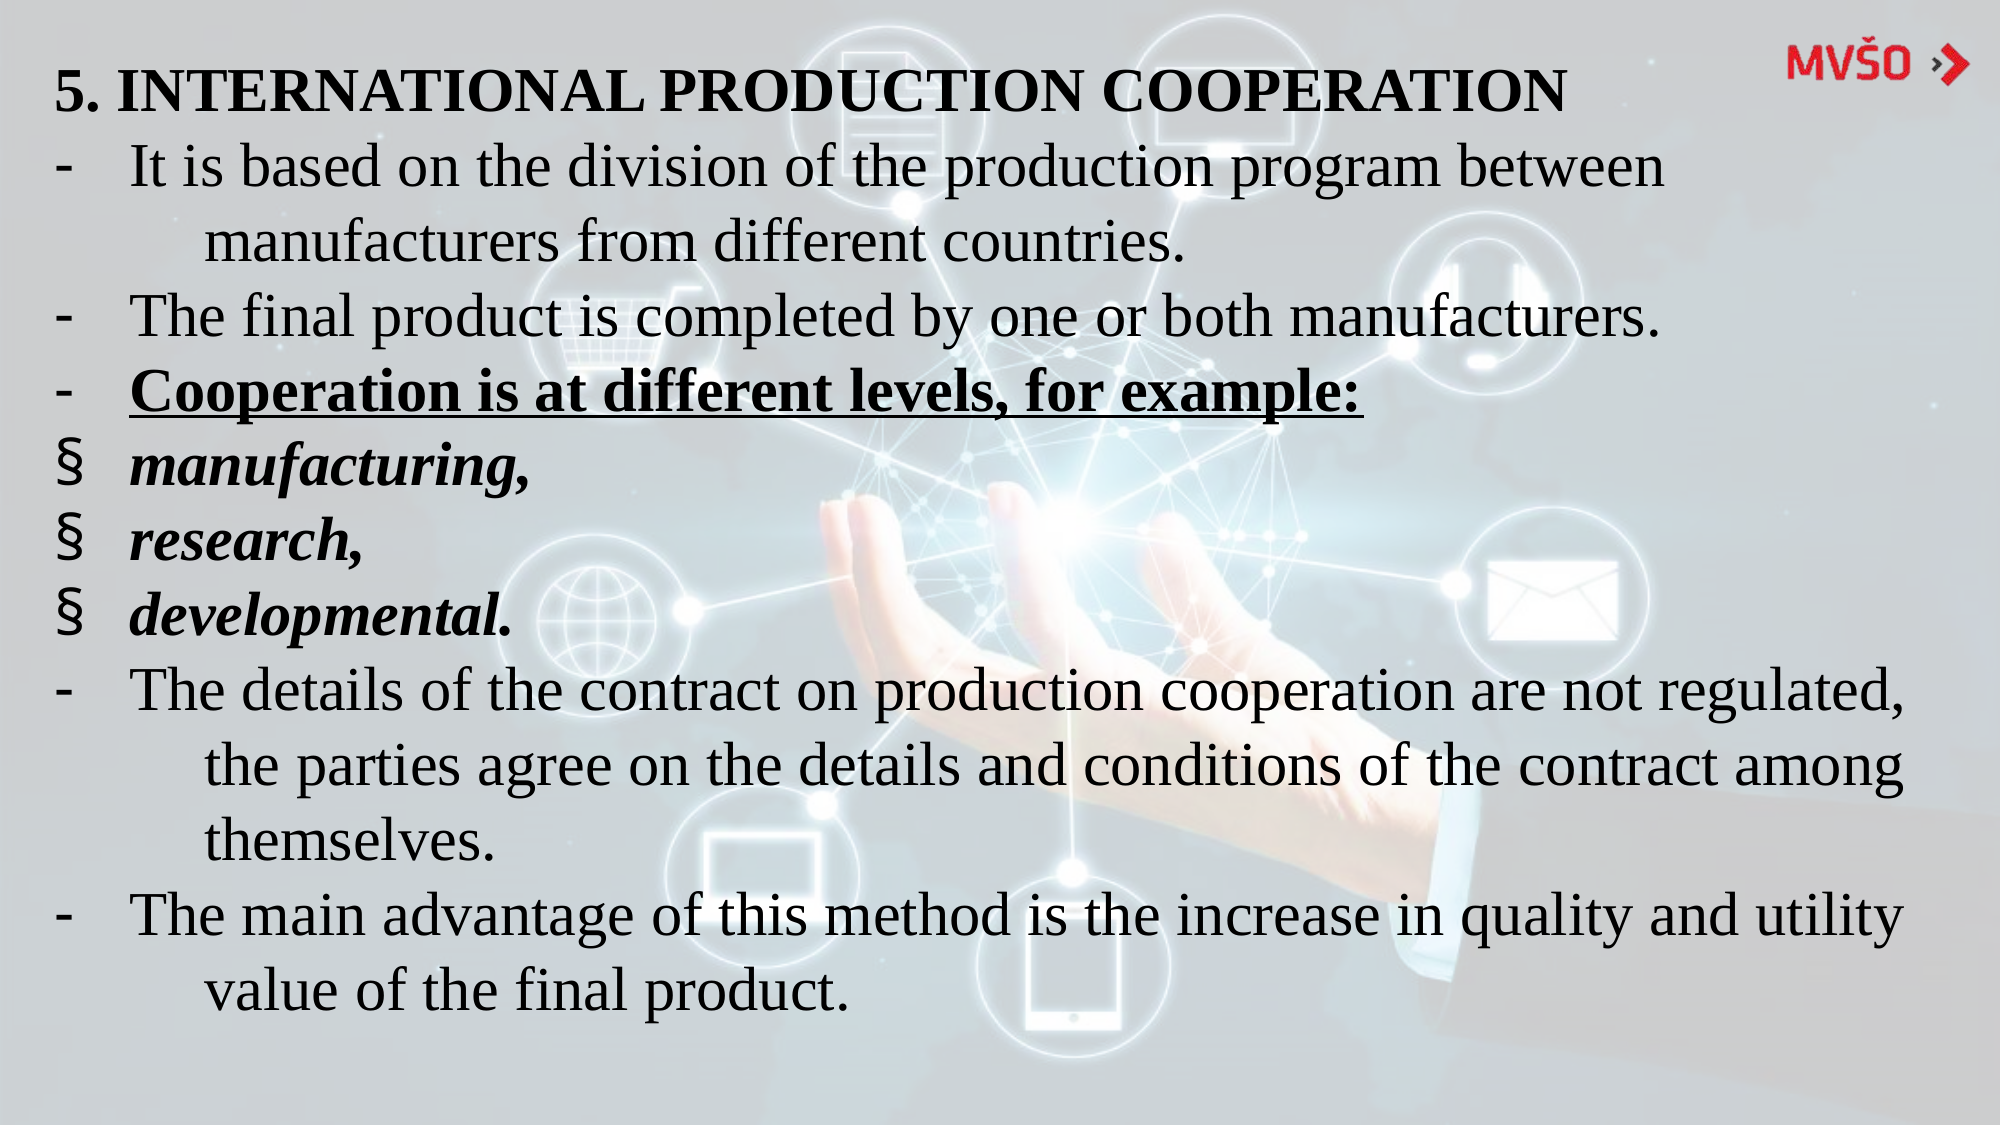

5. INTERNATIONAL PRODUCTION COOPERATION
It is based on the division of the production program between manufacturers from different countries.
The final product is completed by one or both manufacturers.
Cooperation is at different levels, for example:
manufacturing,
research,
developmental.
The details of the contract on production cooperation are not regulated, the parties agree on the details and conditions of the contract among themselves.
The main advantage of this method is the increase in quality and utility value of the final product.